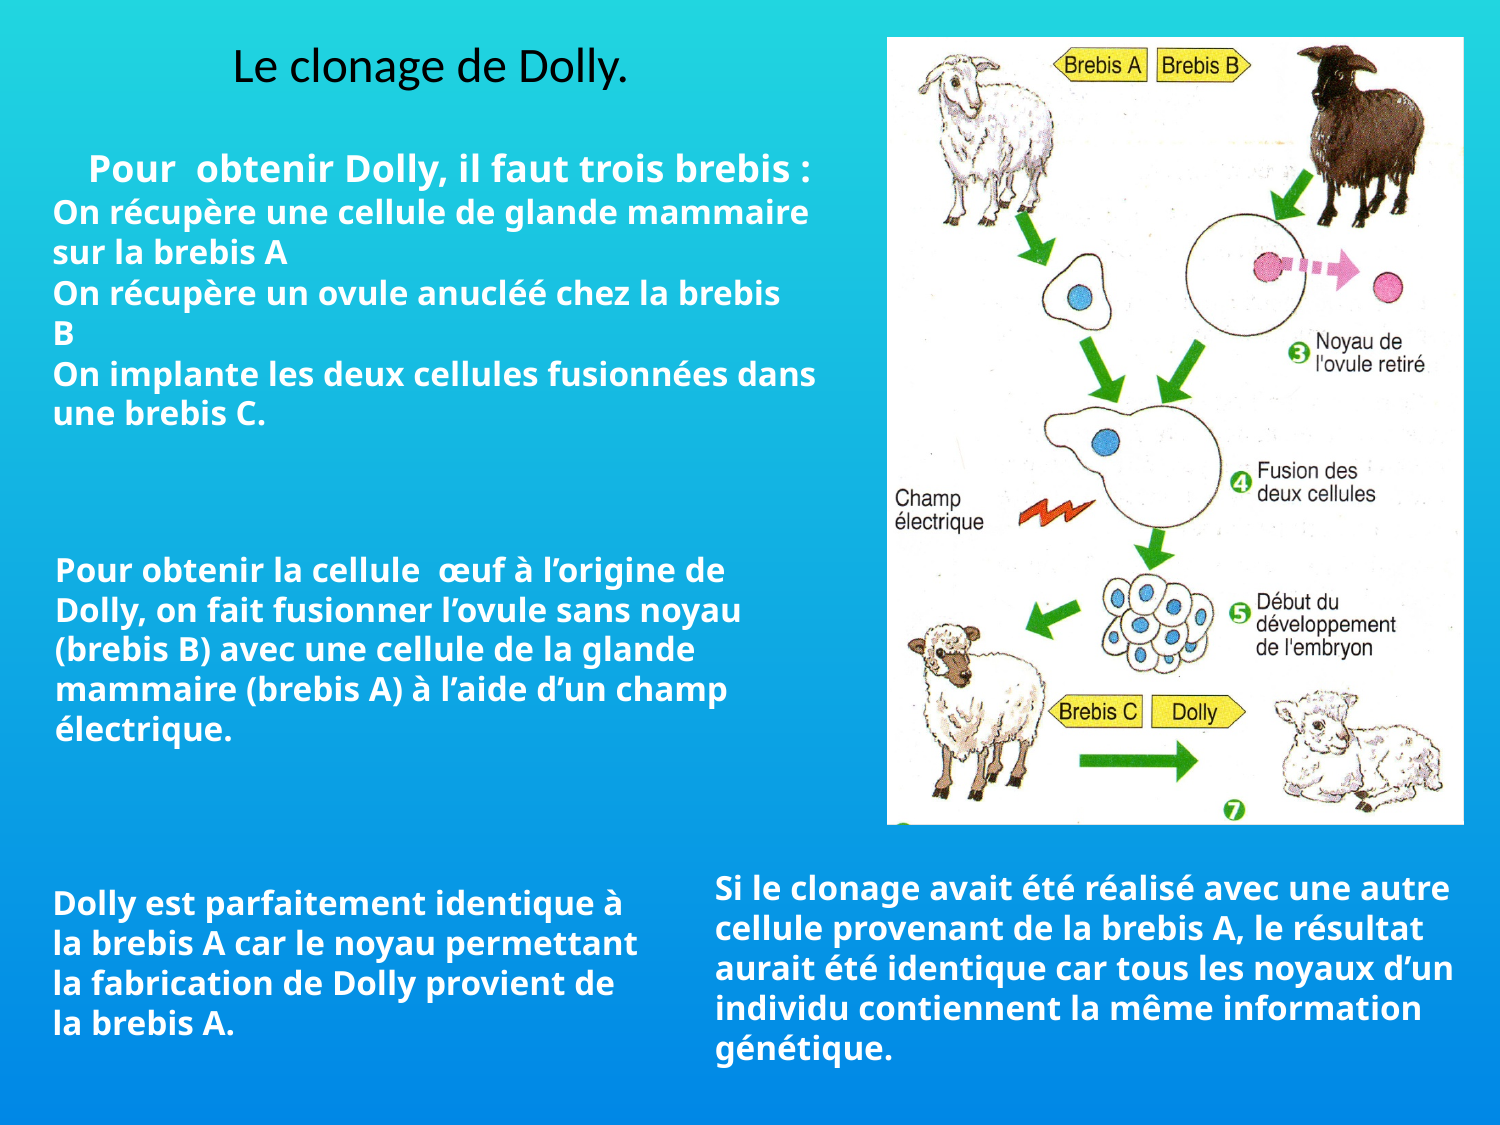

# Le clonage de Dolly.
Pour obtenir Dolly, il faut trois brebis :
On récupère une cellule de glande mammaire sur la brebis A
On récupère un ovule anucléé chez la brebis B
On implante les deux cellules fusionnées dans une brebis C.
Pour obtenir la cellule œuf à l’origine de Dolly, on fait fusionner l’ovule sans noyau (brebis B) avec une cellule de la glande mammaire (brebis A) à l’aide d’un champ électrique.
Si le clonage avait été réalisé avec une autre cellule provenant de la brebis A, le résultat aurait été identique car tous les noyaux d’un individu contiennent la même information génétique.
Dolly est parfaitement identique à la brebis A car le noyau permettant la fabrication de Dolly provient de la brebis A.